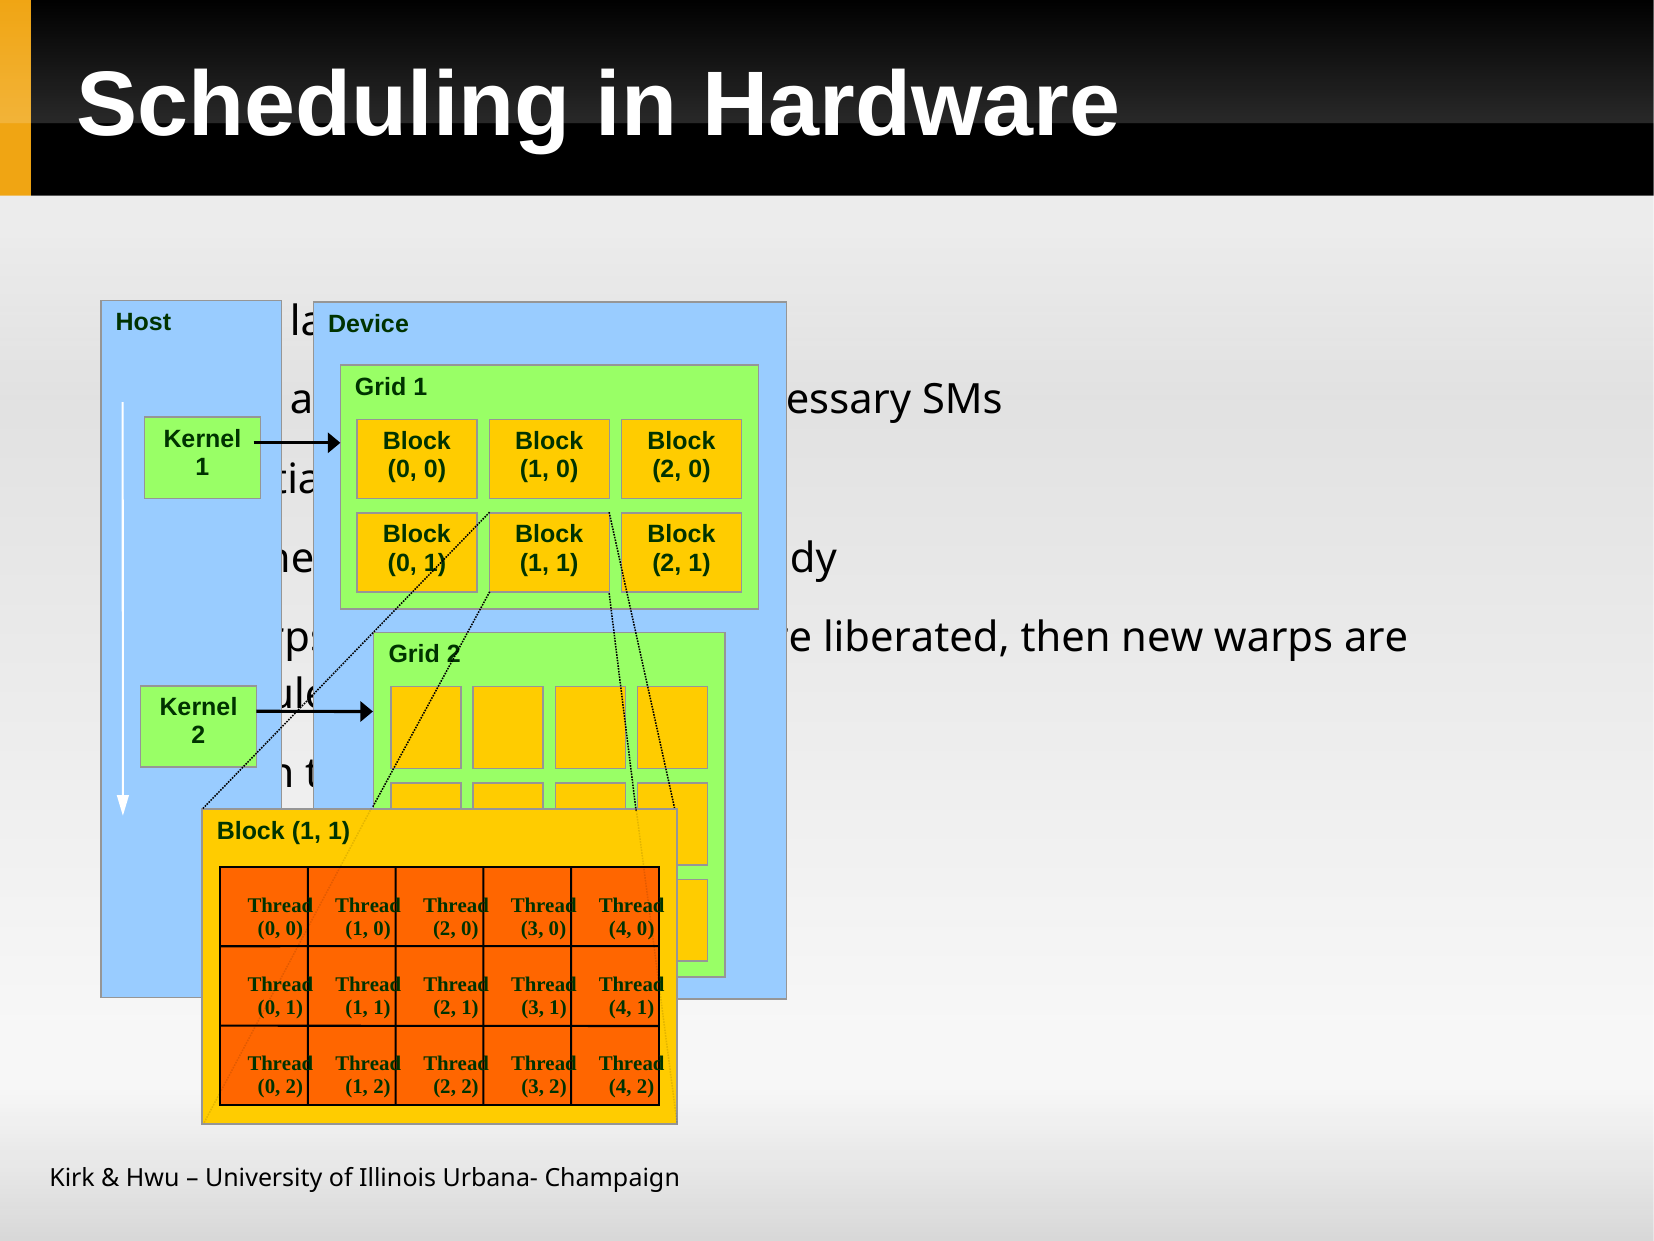

# Scheduling in Hardware
Grid is launched
Blocks are distributed to the necessary SMs
SM initiates processing of warps
SM schedules warps that are ready
As warps finish and resources are liberated, then new warps are scheduled.
SM can take 1024 threads
Ex: 256 x 4 OR 128 x 8
Host
Device
Grid 1
Block
(0, 0)
Block
(1, 0)
Block
(2, 0)
Block
(0, 1)
Block
(1, 1)
Block
(2, 1)
Kernel 1
Grid 2
Kernel 2
Block (1, 1)
Thread
(0, 0)
Thread
(1, 0)
Thread
(2, 0)
Thread
(3, 0)
Thread
(4, 0)
Thread
(0, 1)
Thread
(1, 1)
Thread
(2, 1)
Thread
(3, 1)
Thread
(4, 1)
Thread
(0, 2)
Thread
(1, 2)
Thread
(2, 2)
Thread
(3, 2)
Thread
(4, 2)
Kirk & Hwu – University of Illinois Urbana- Champaign